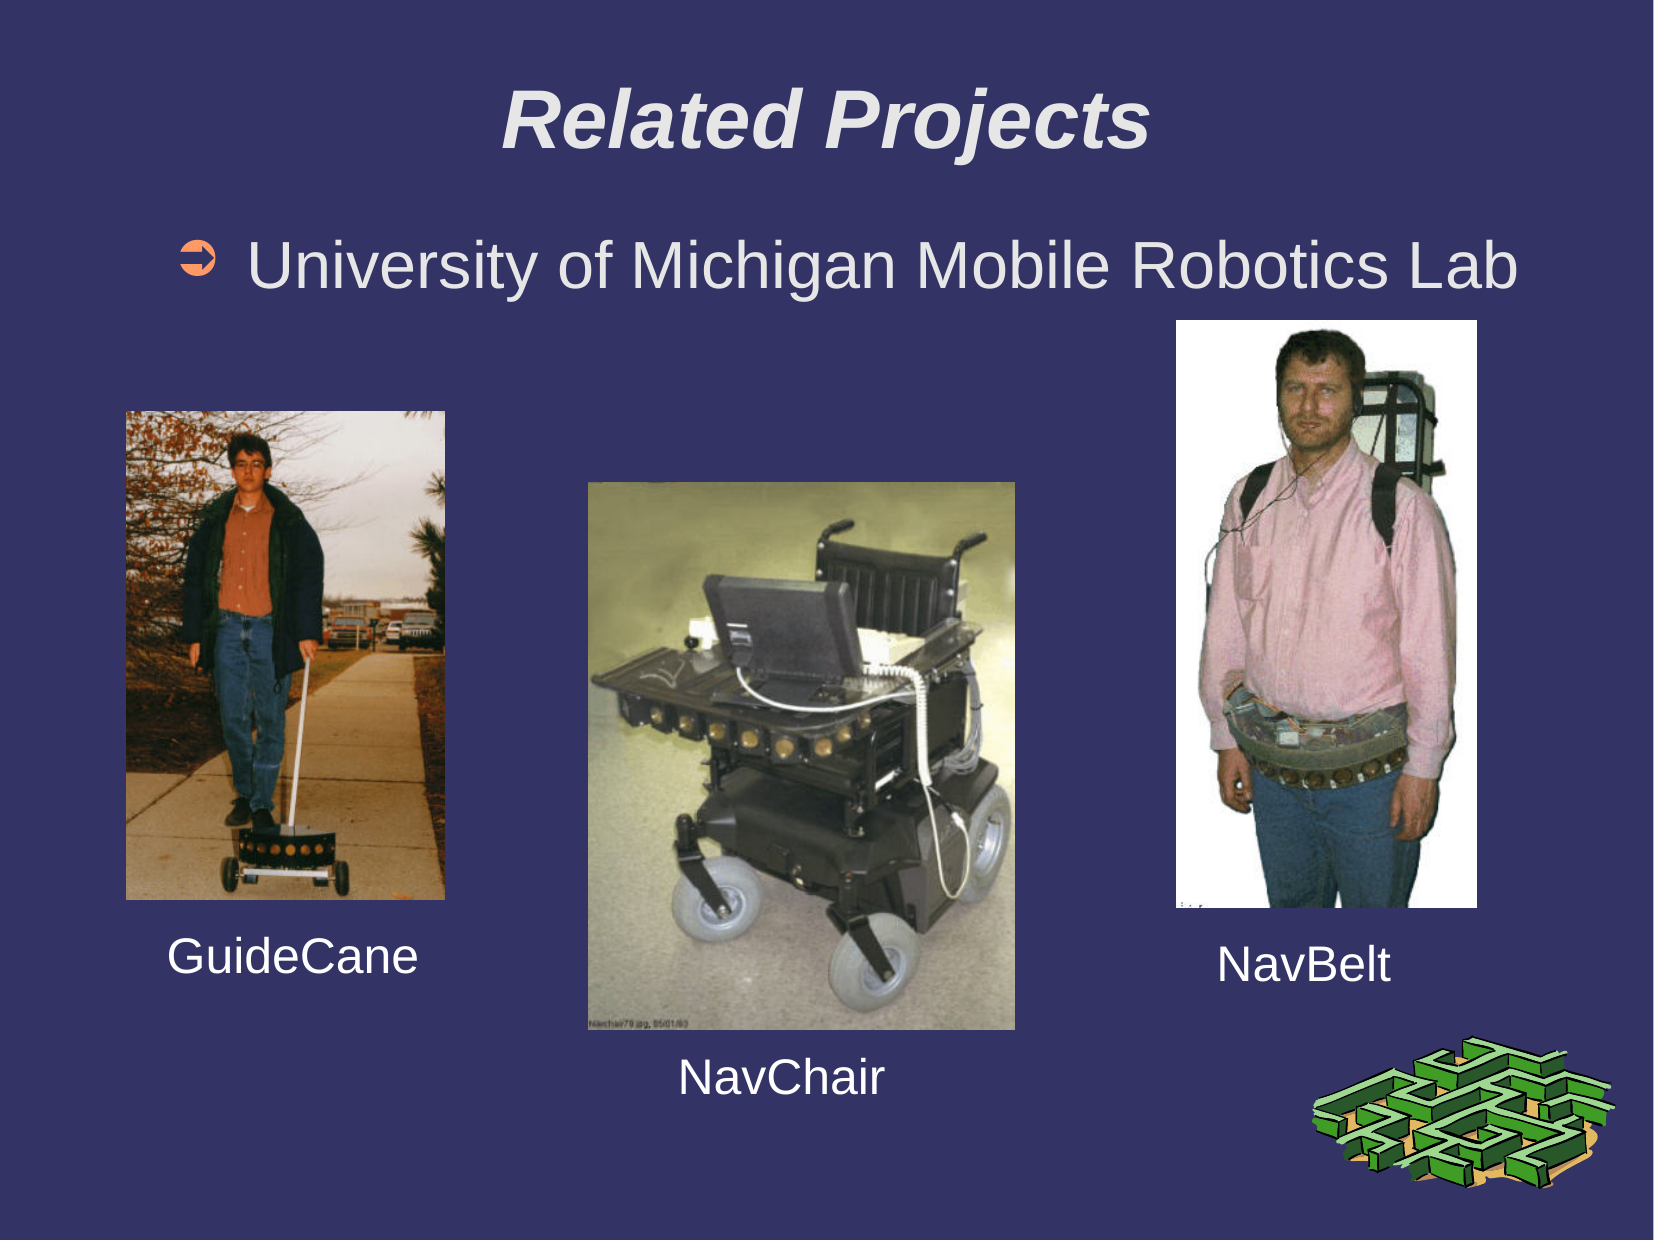

# Related Projects
University of Michigan Mobile Robotics Lab
GuideCane
NavBelt
NavChair